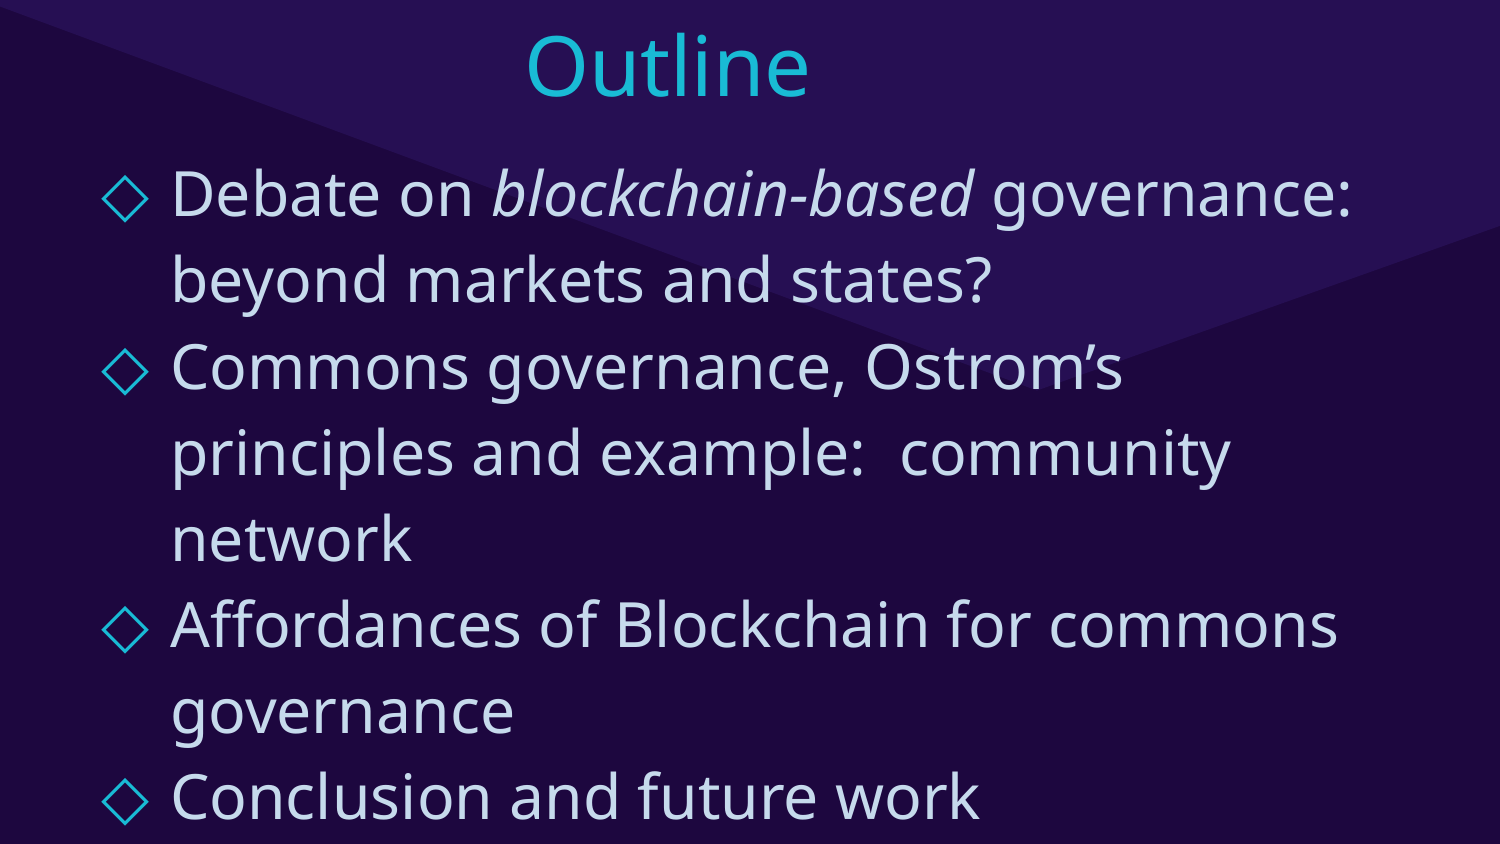

# Outline
Debate on blockchain-based governance: beyond markets and states?
Commons governance, Ostrom’s principles and example: community network
Affordances of Blockchain for commons governance
Conclusion and future work